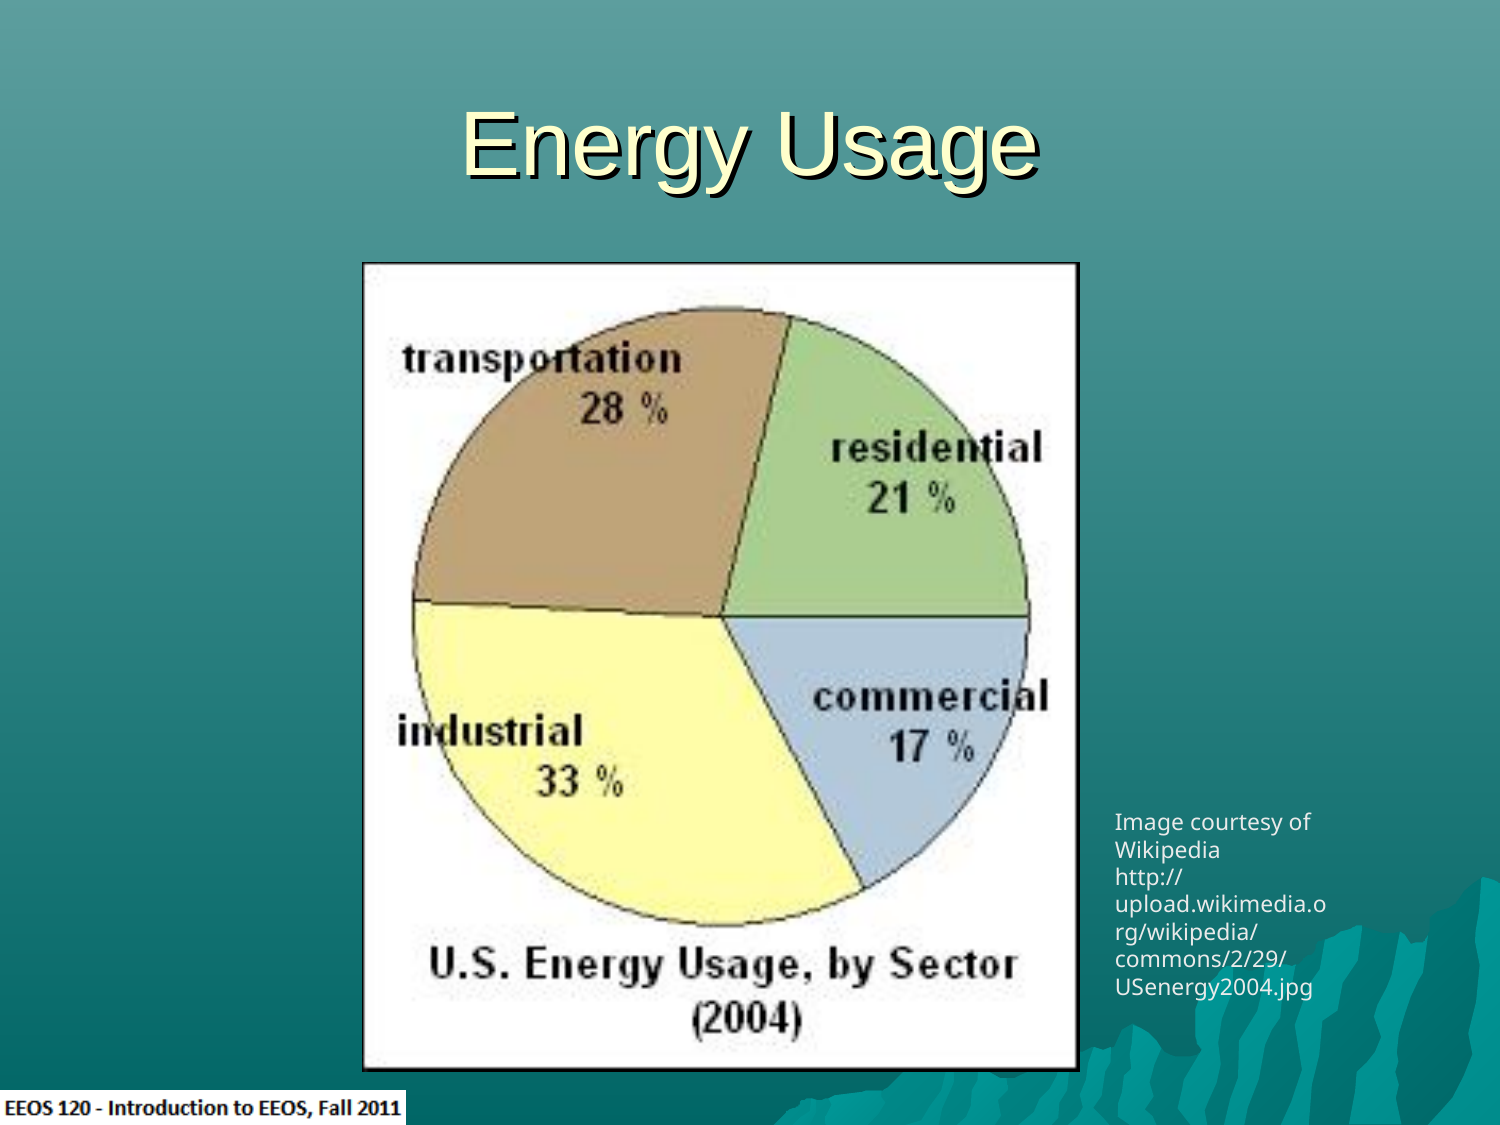

# Energy Usage
Image courtesy of Wikipedia
http://upload.wikimedia.org/wikipedia/commons/2/29/USenergy2004.jpg